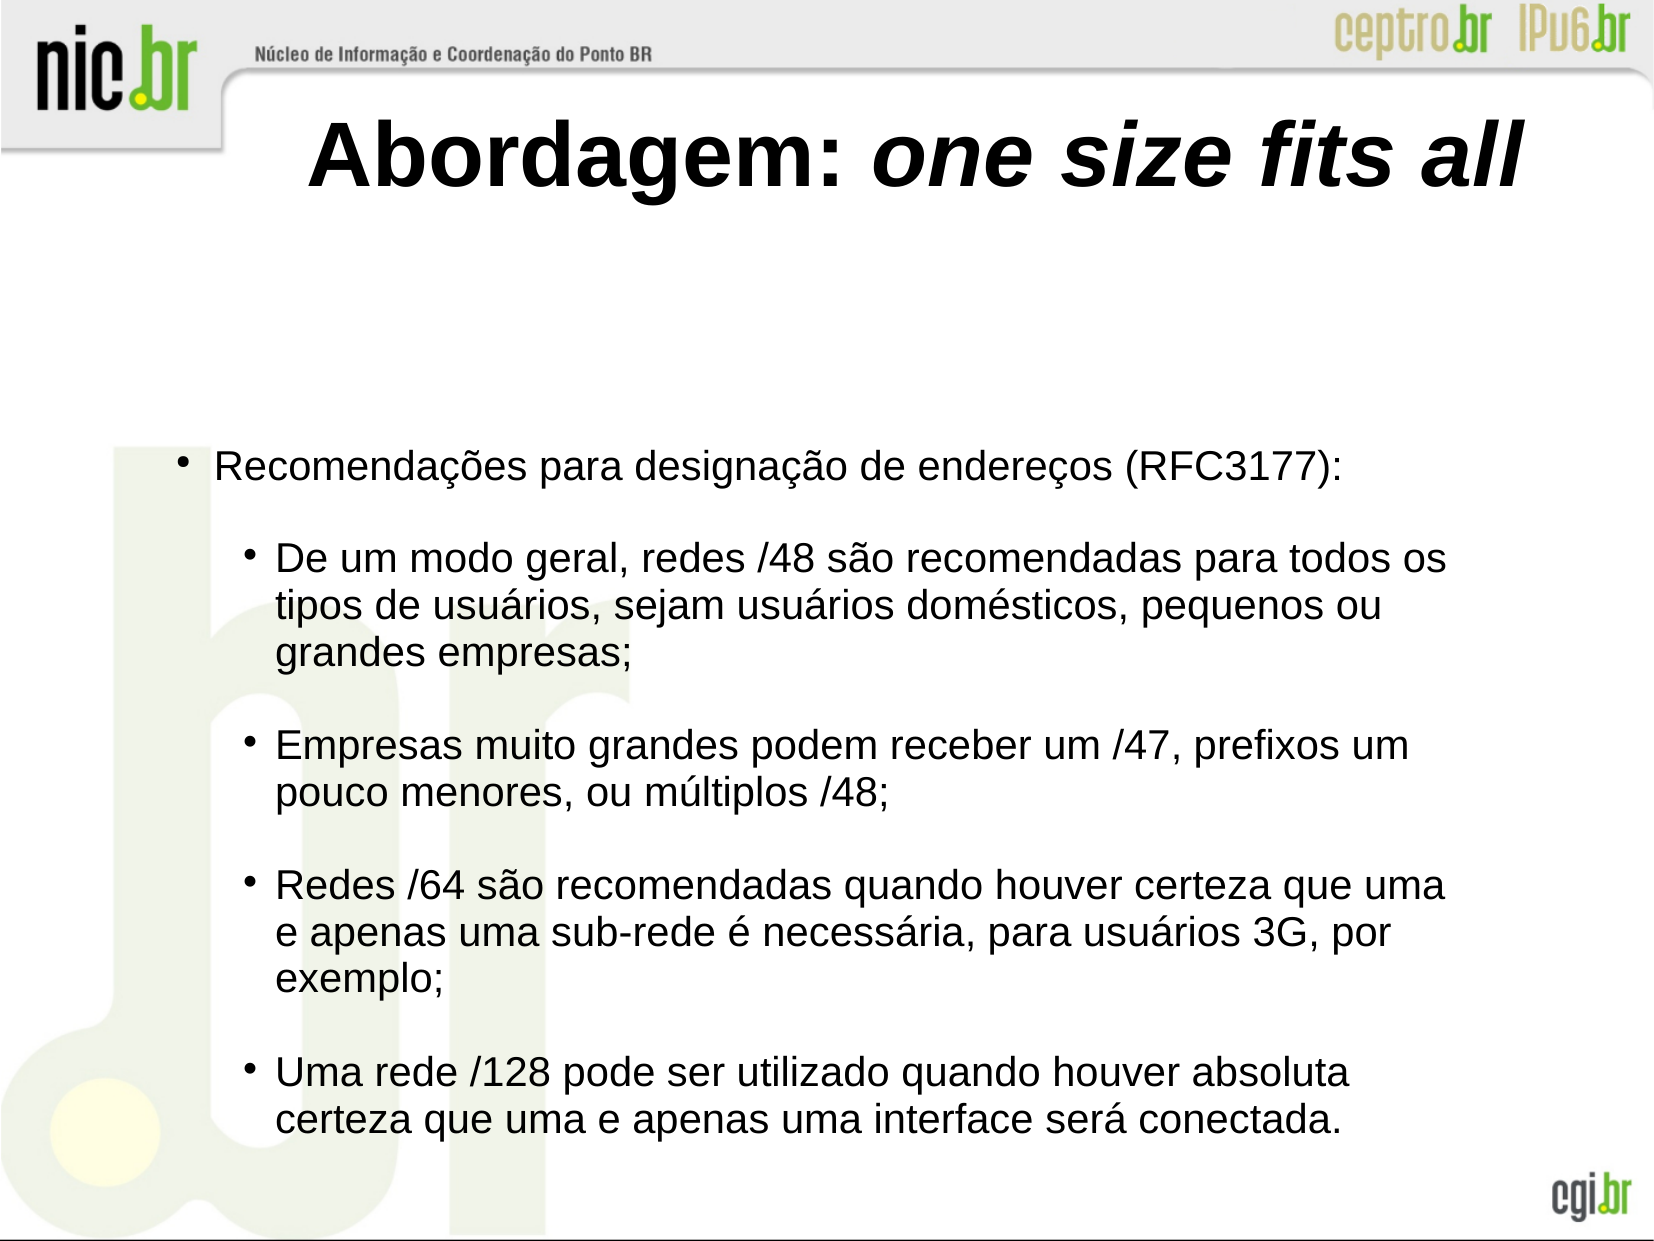

Abordagem: one size fits all
 Recomendações para designação de endereços (RFC3177):
De um modo geral, redes /48 são recomendadas para todos os tipos de usuários, sejam usuários domésticos, pequenos ou grandes empresas;
Empresas muito grandes podem receber um /47, prefixos um pouco menores, ou múltiplos /48;
Redes /64 são recomendadas quando houver certeza que uma e apenas uma sub-rede é necessária, para usuários 3G, por exemplo;
Uma rede /128 pode ser utilizado quando houver absoluta certeza que uma e apenas uma interface será conectada.